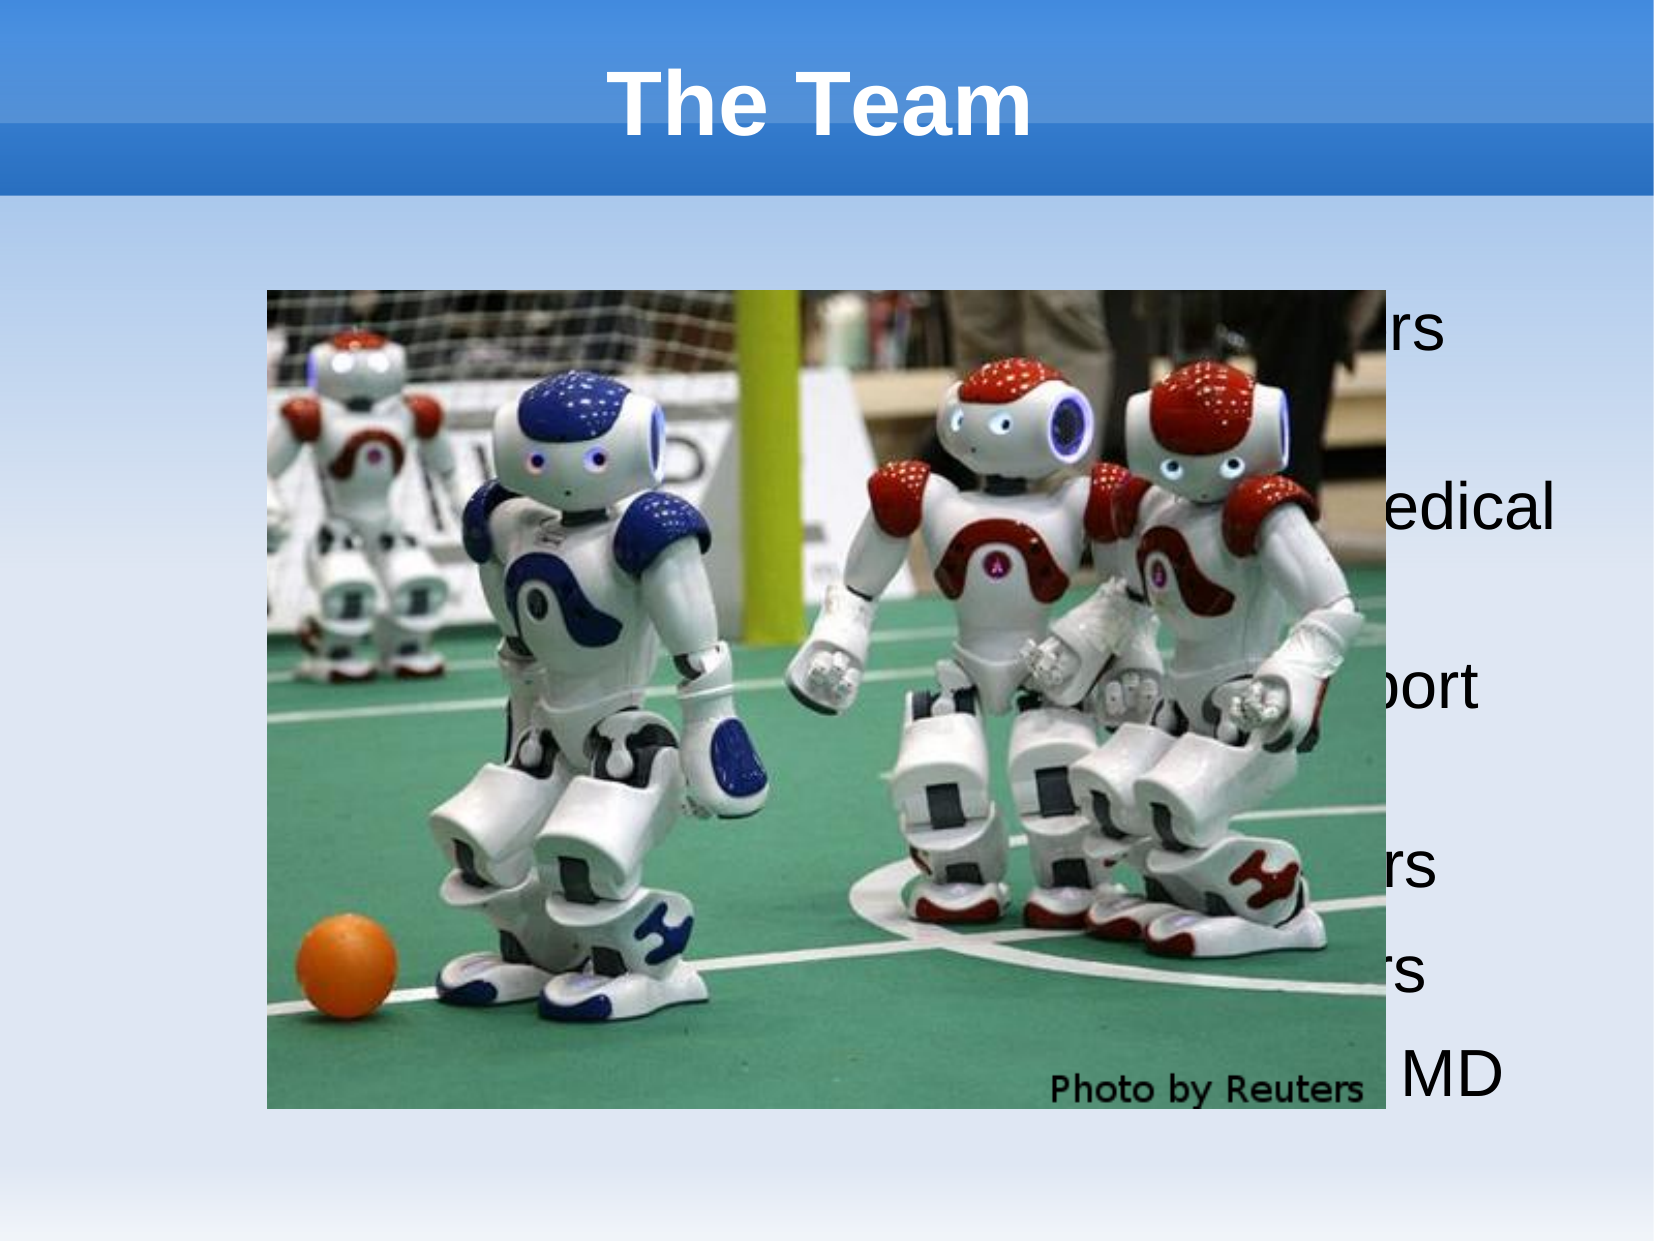

# The Team
Community Users and Developers
Open Source Medical Software Board
OpenEMR Support Vendors
Hired Contractors
Industry Advisors
Samuel Bowen, MD